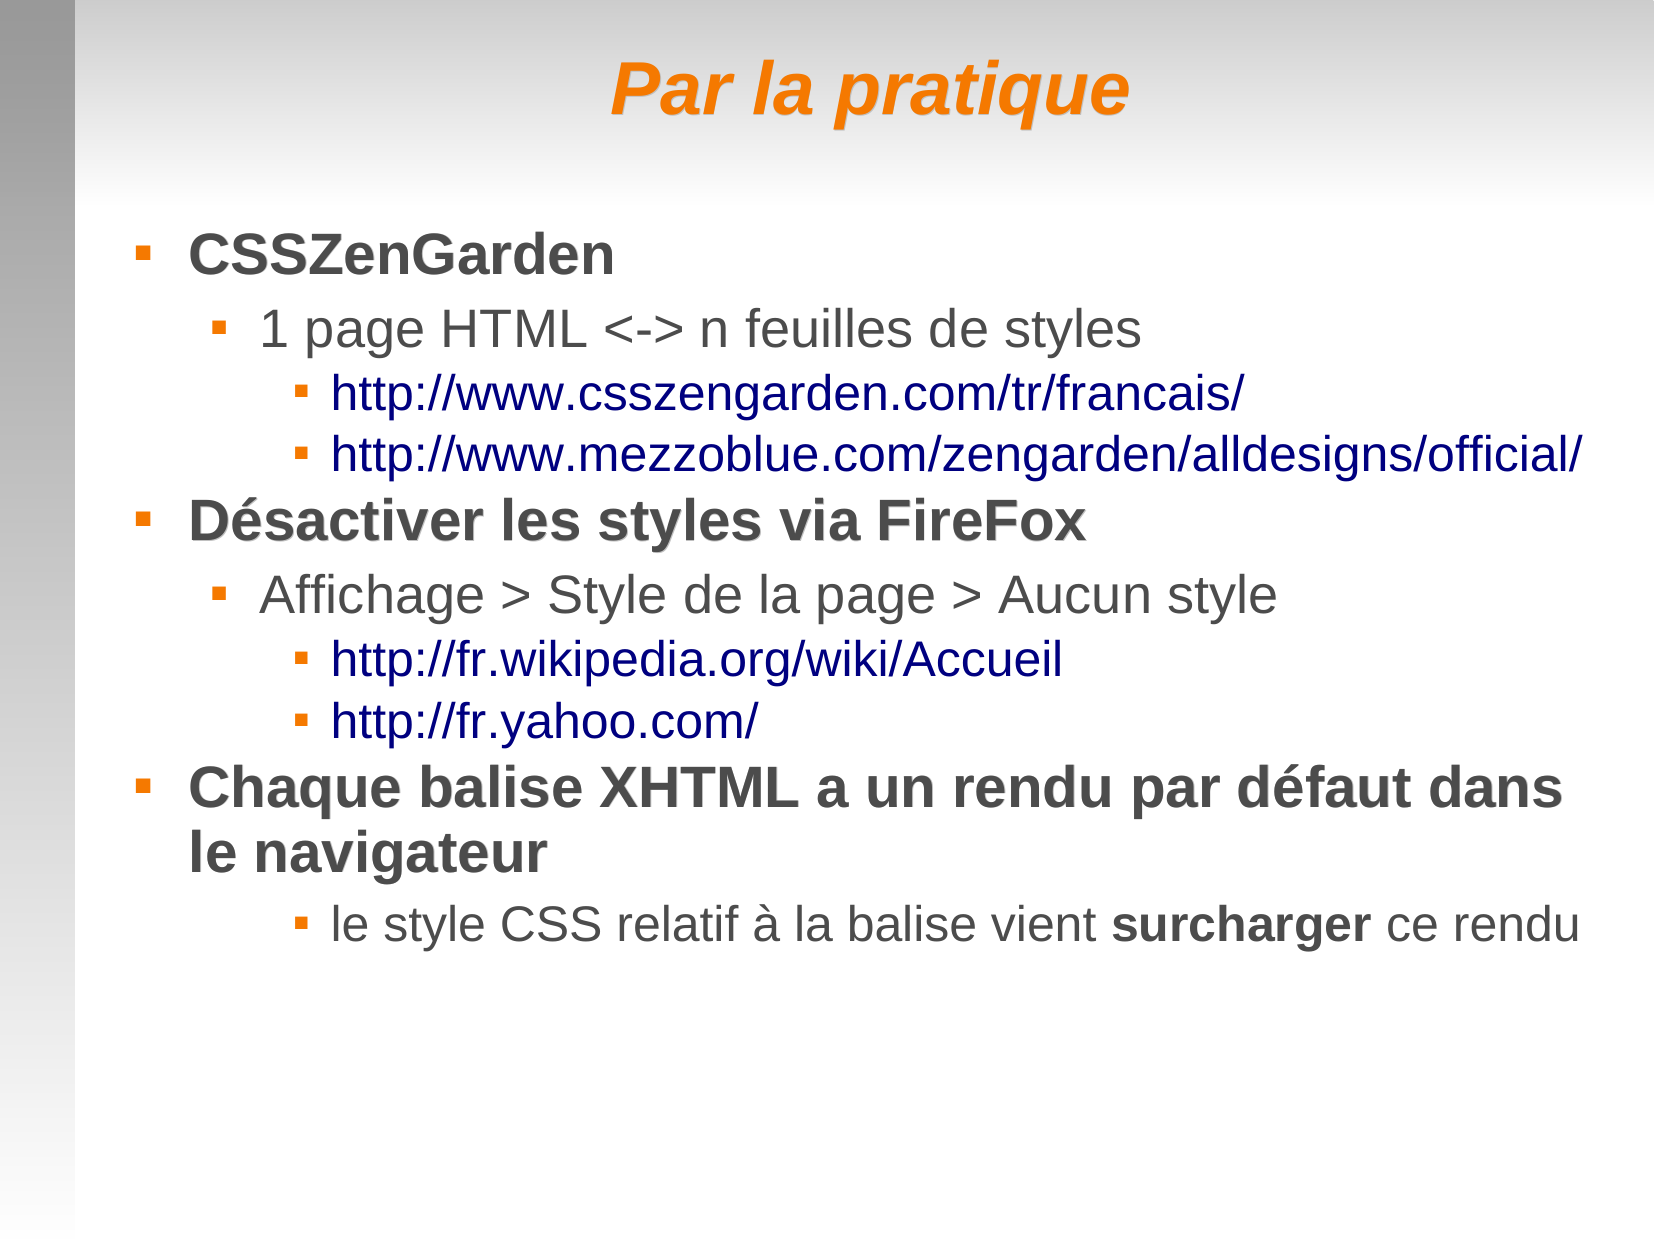

# Par la pratique
CSSZenGarden
1 page HTML <-> n feuilles de styles
http://www.csszengarden.com/tr/francais/
http://www.mezzoblue.com/zengarden/alldesigns/official/
Désactiver les styles via FireFox
Affichage > Style de la page > Aucun style
http://fr.wikipedia.org/wiki/Accueil
http://fr.yahoo.com/
Chaque balise XHTML a un rendu par défaut dans le navigateur
le style CSS relatif à la balise vient surcharger ce rendu